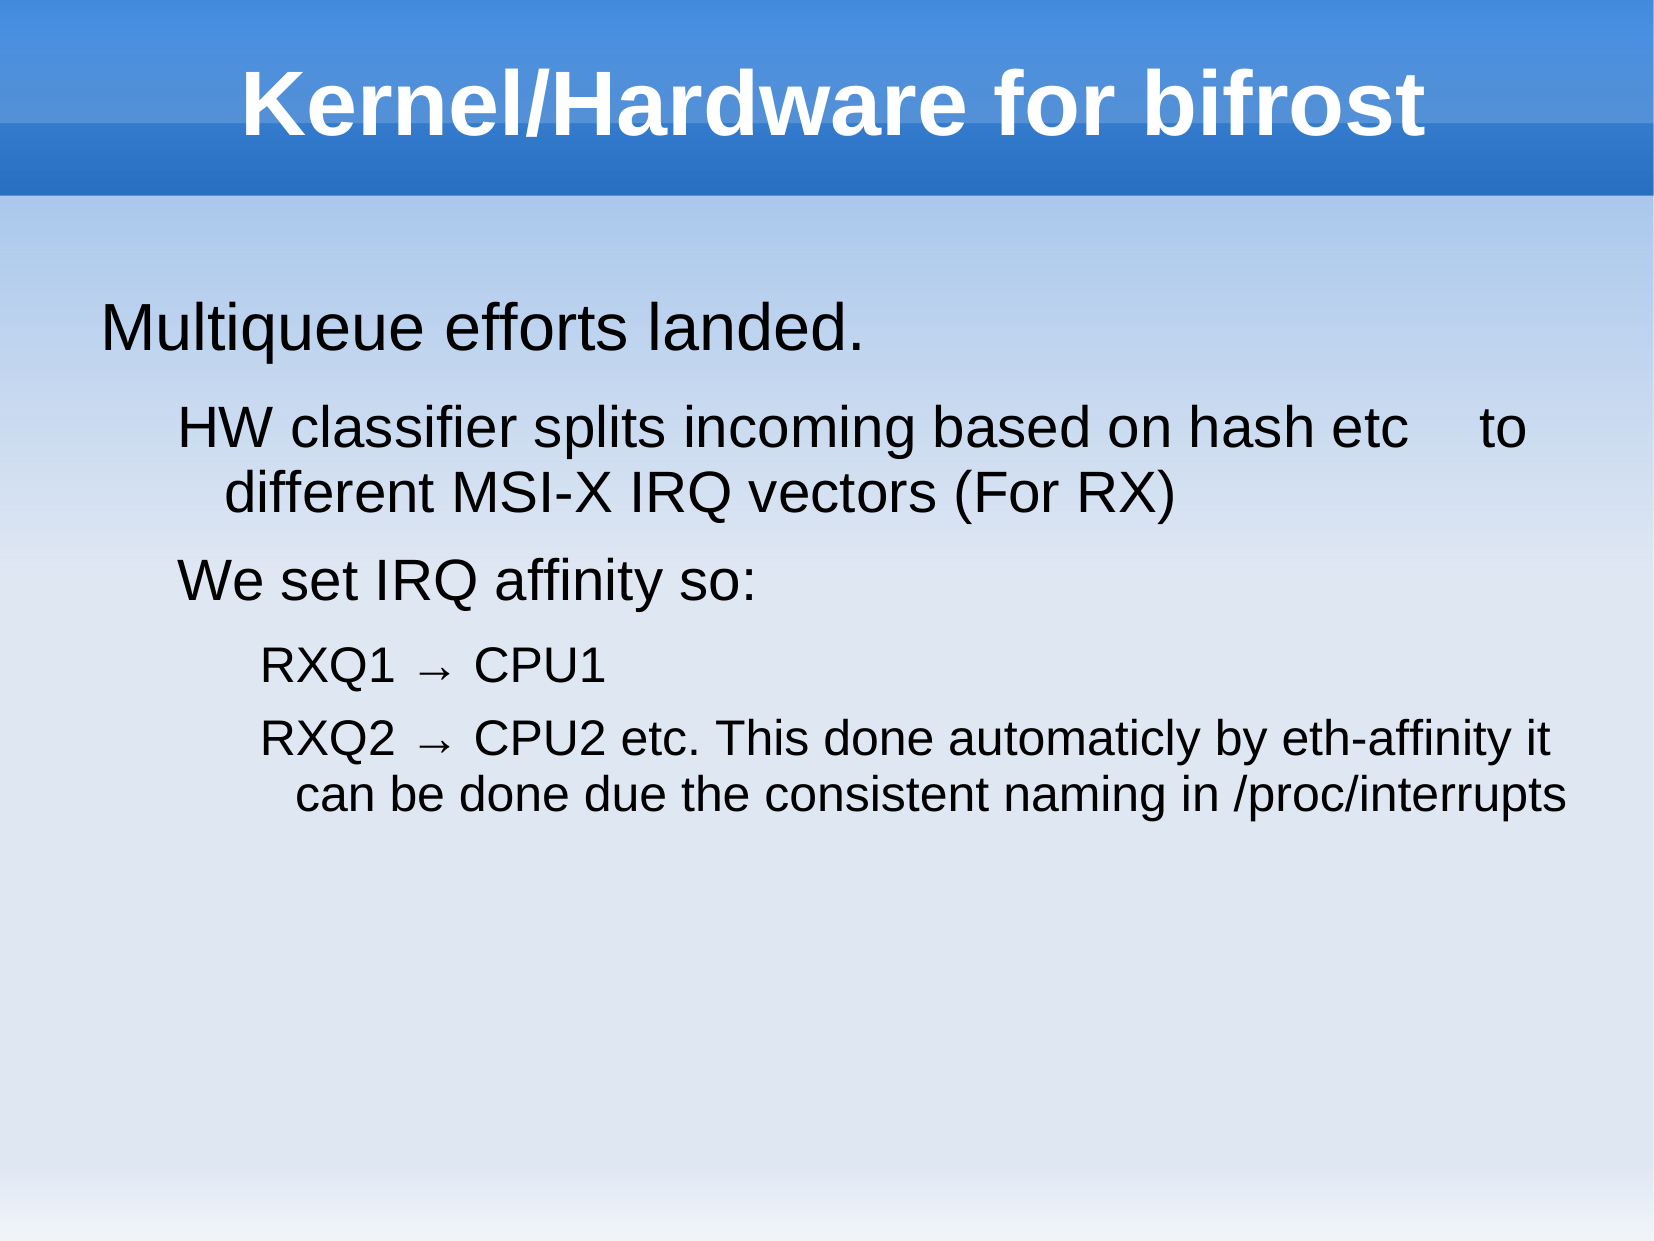

# Kernel/Hardware for bifrost
Multiqueue efforts landed.
HW classifier splits incoming based on hash etc	to	different MSI-X IRQ vectors (For RX)
We set IRQ affinity so:
RXQ1 → CPU1
RXQ2 → CPU2 etc. This done automaticly by eth-affinity it can be done due the consistent naming in /proc/interrupts